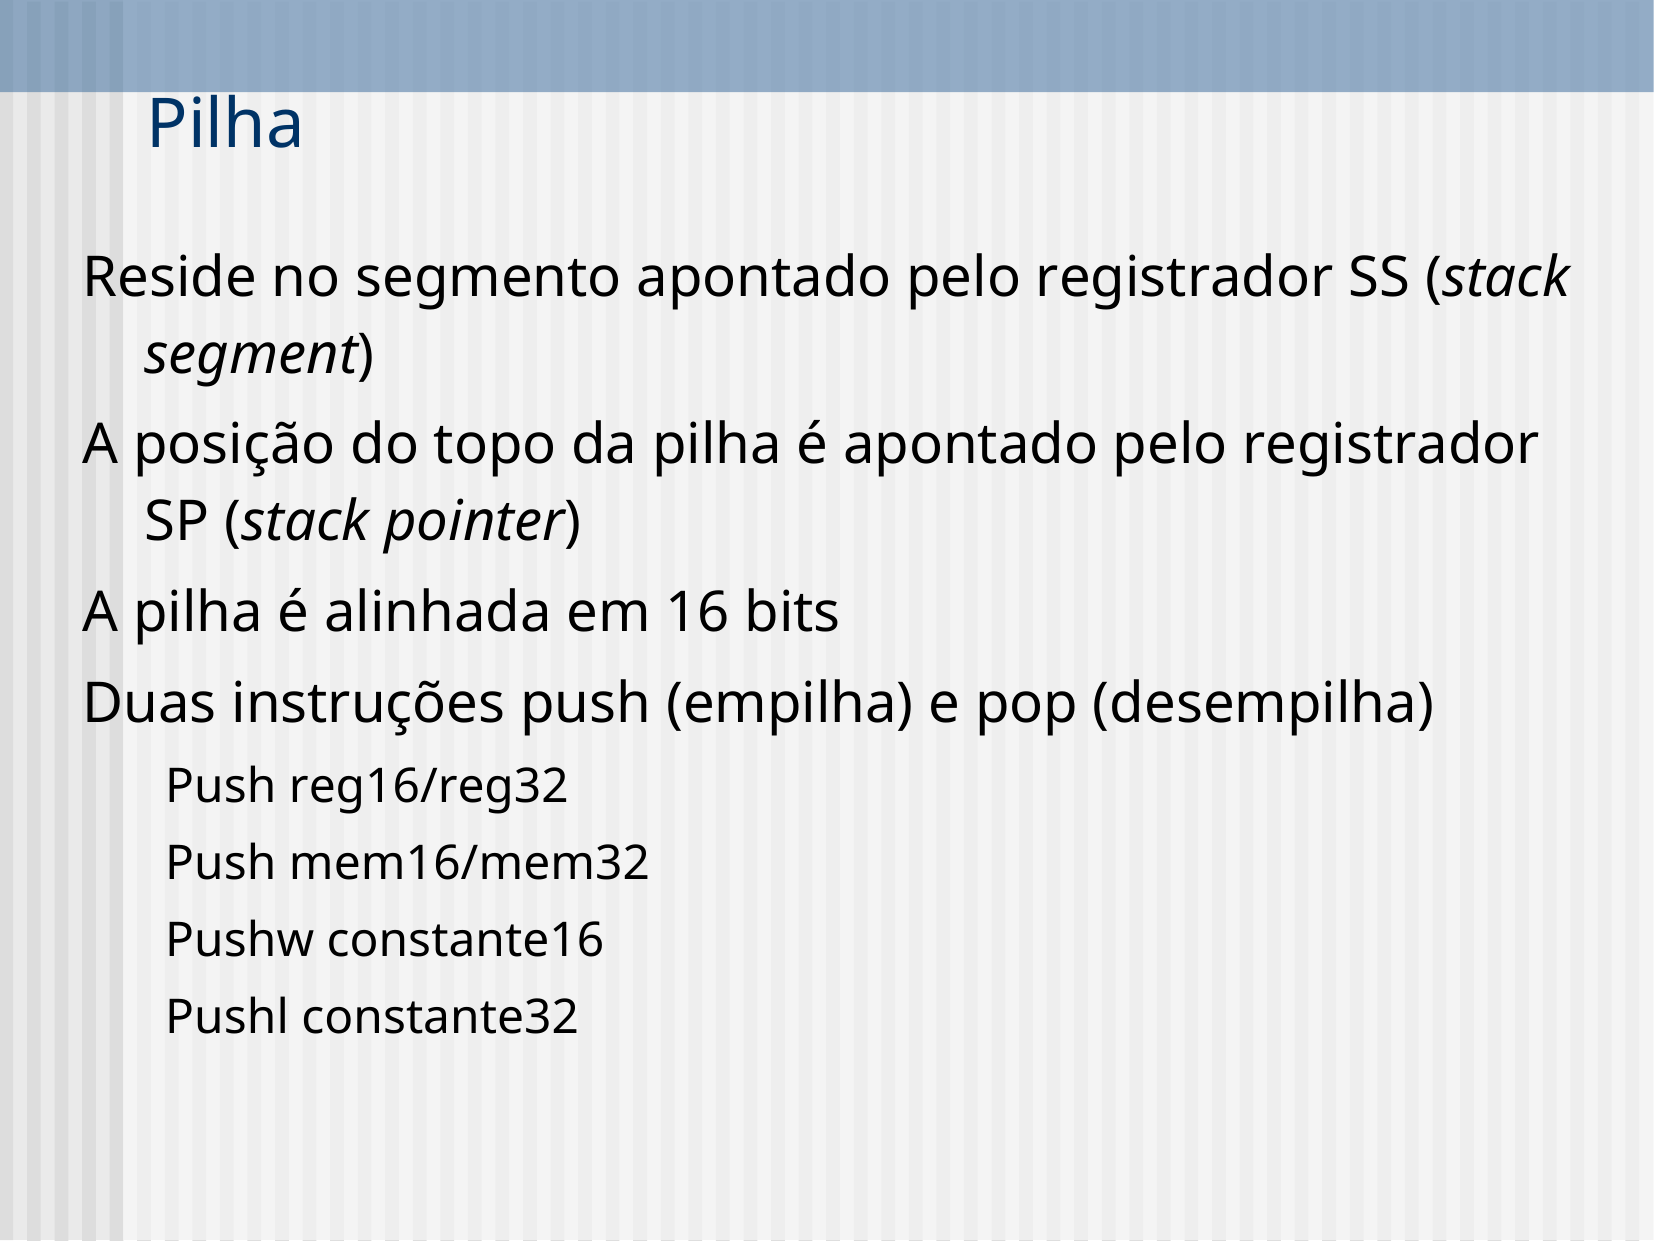

# Pilha
Reside no segmento apontado pelo registrador SS (stack segment)
A posição do topo da pilha é apontado pelo registrador SP (stack pointer)
A pilha é alinhada em 16 bits
Duas instruções push (empilha) e pop (desempilha)
Push reg16/reg32
Push mem16/mem32
Pushw constante16
Pushl constante32